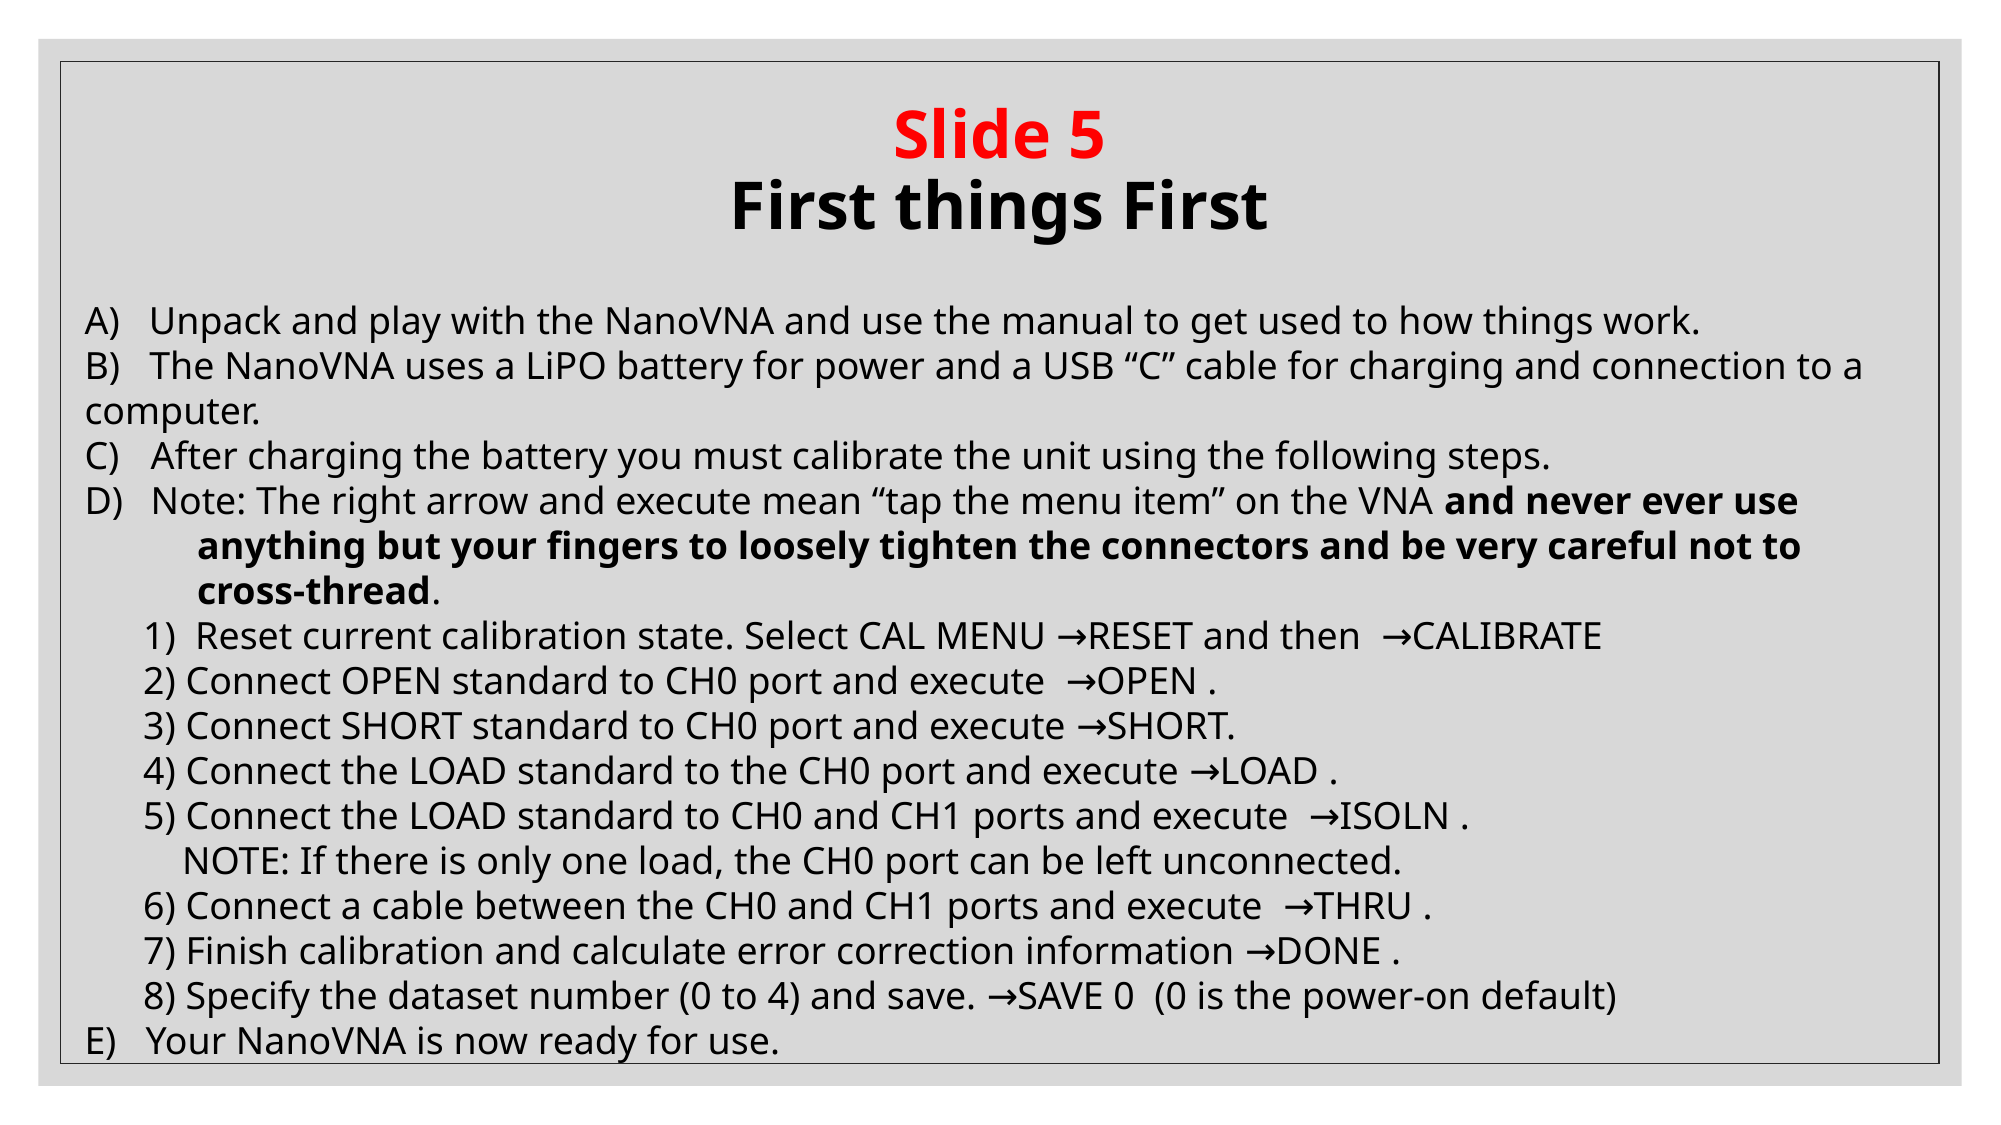

# Slide 5 First things First
A) Unpack and play with the NanoVNA and use the manual to get used to how things work.
B) The NanoVNA uses a LiPO battery for power and a USB “C” cable for charging and connection to a computer.
 After charging the battery you must calibrate the unit using the following steps.
 Note: The right arrow and execute mean “tap the menu item” on the VNA and never ever use anything but your fingers to loosely tighten the connectors and be very careful not to cross-thread.
 1) Reset current calibration state. Select CAL MENU →RESET and then →CALIBRATE
 2) Connect OPEN standard to CH0 port and execute →OPEN .
 3) Connect SHORT standard to CH0 port and execute →SHORT.
 4) Connect the LOAD standard to the CH0 port and execute →LOAD .
 5) Connect the LOAD standard to CH0 and CH1 ports and execute →ISOLN .
 NOTE: If there is only one load, the CH0 port can be left unconnected.
 6) Connect a cable between the CH0 and CH1 ports and execute →THRU .
 7) Finish calibration and calculate error correction information →DONE .
 8) Specify the dataset number (0 to 4) and save. →SAVE 0 (0 is the power-on default)
E) Your NanoVNA is now ready for use.